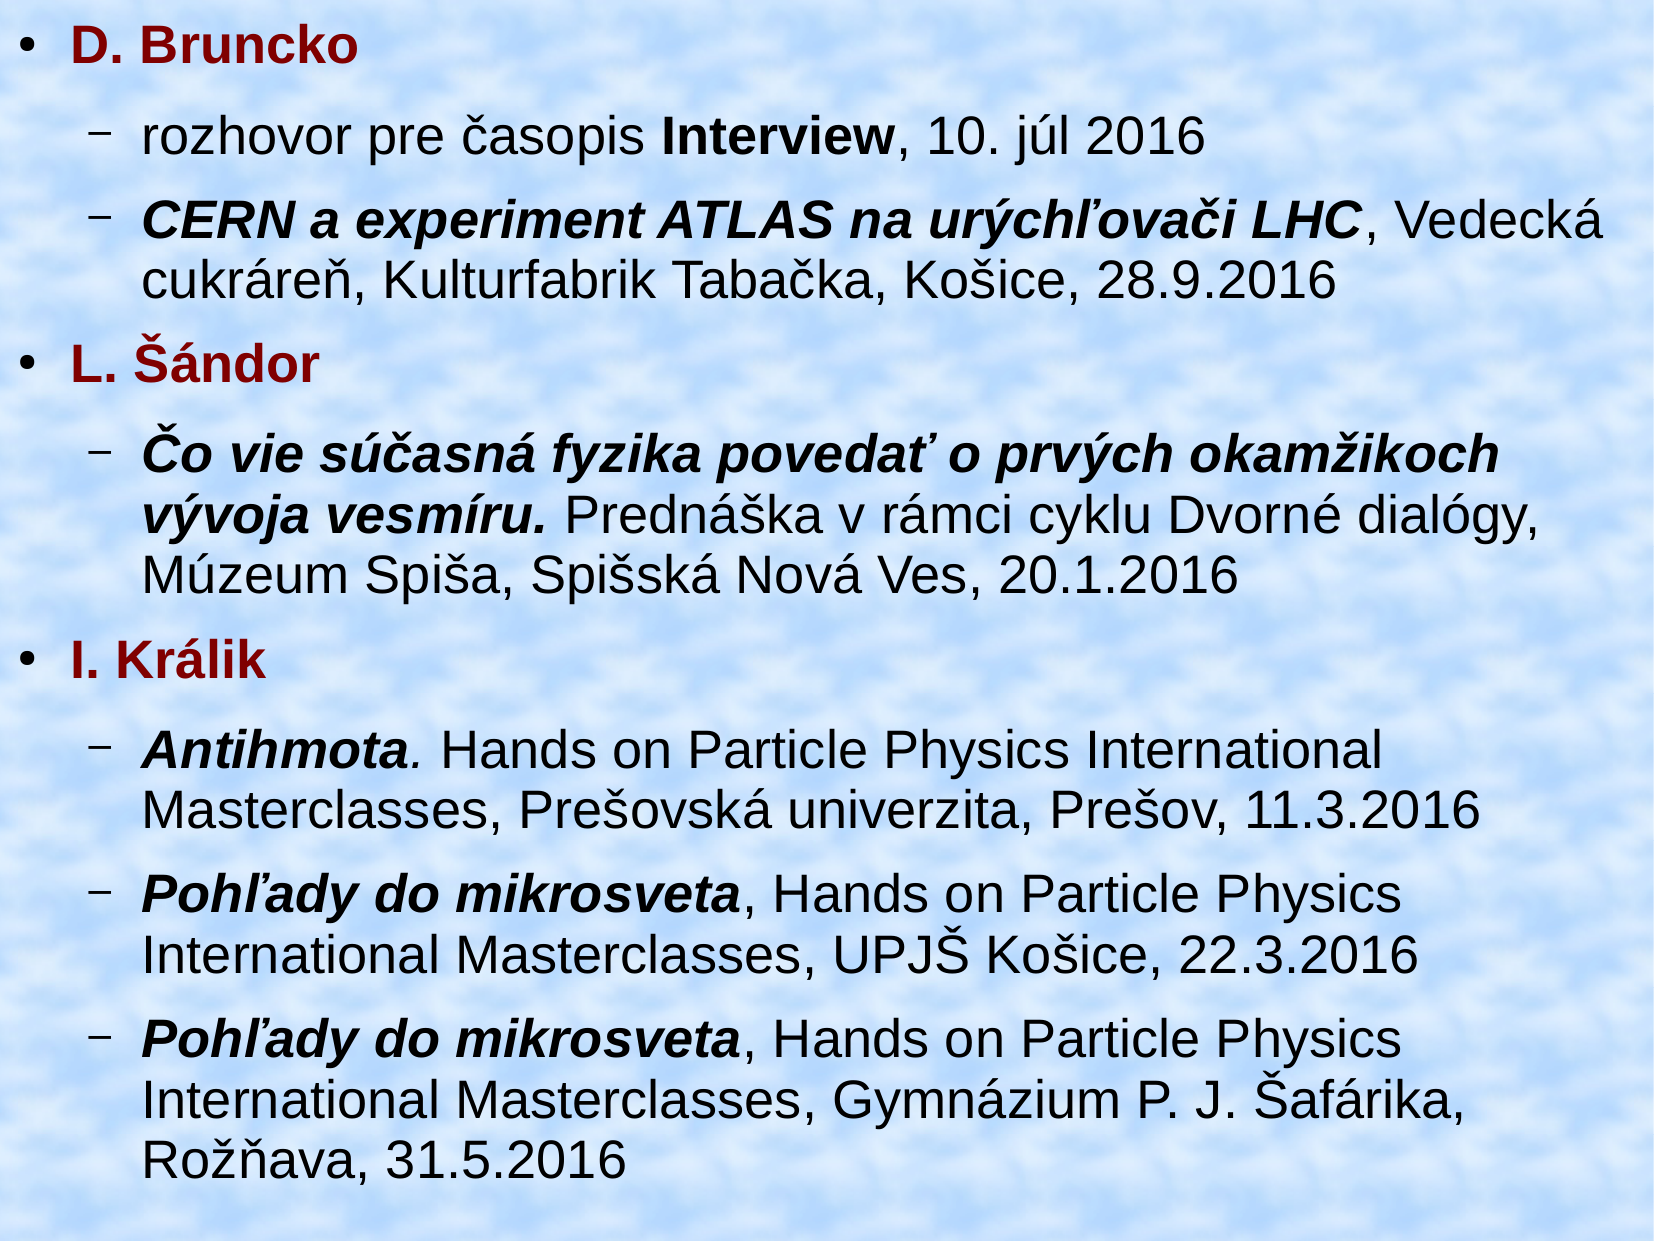

# D. Bruncko
rozhovor pre časopis Interview, 10. júl 2016
CERN a experiment ATLAS na urýchľovači LHC, Vedecká cukráreň, Kulturfabrik Tabačka, Košice, 28.9.2016
L. Šándor
Čo vie súčasná fyzika povedať o prvých okamžikoch vývoja vesmíru. Prednáška v rámci cyklu Dvorné dialógy, Múzeum Spiša, Spišská Nová Ves, 20.1.2016
I. Králik
Antihmota. Hands on Particle Physics International Masterclasses, Prešovská univerzita, Prešov, 11.3.2016
Pohľady do mikrosveta, Hands on Particle Physics International Masterclasses, UPJŠ Košice, 22.3.2016
Pohľady do mikrosveta, Hands on Particle Physics International Masterclasses, Gymnázium P. J. Šafárika, Rožňava, 31.5.2016